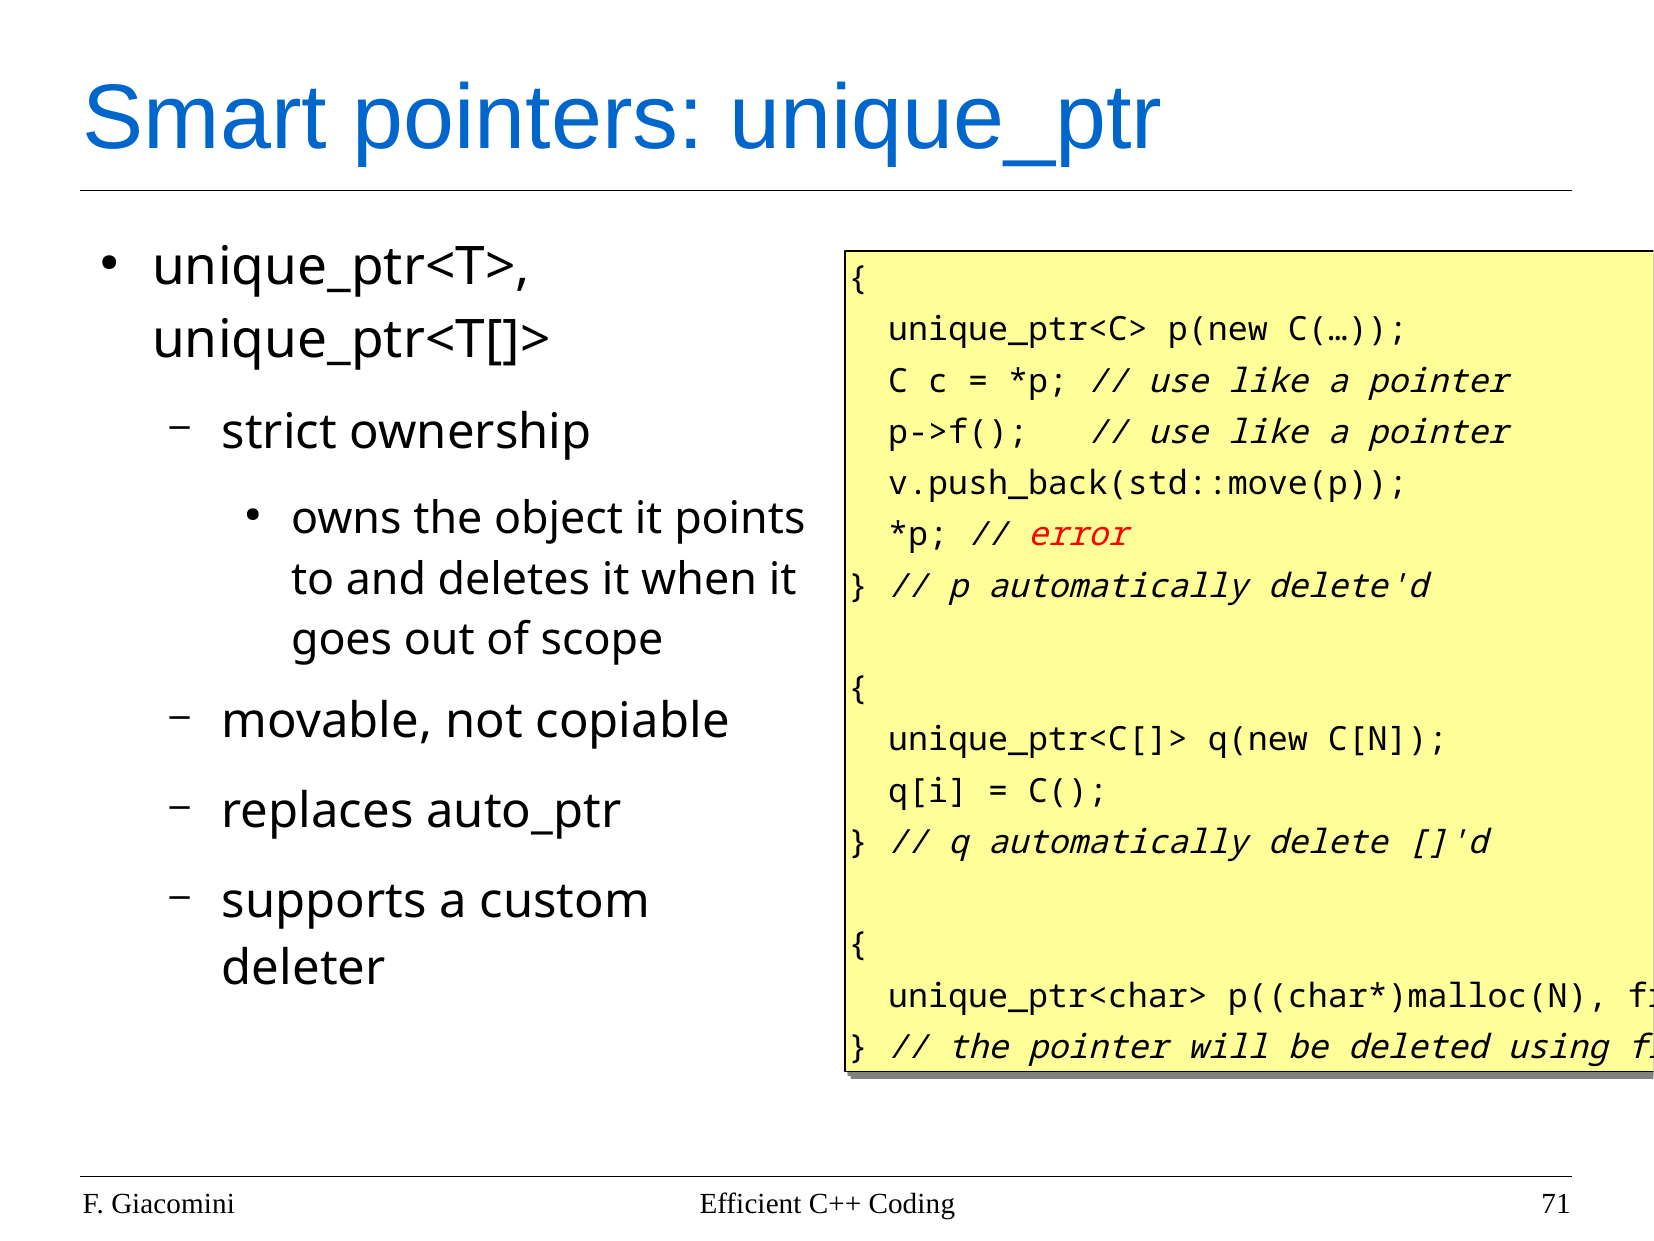

# Smart pointers: unique_ptr
unique_ptr<T>, unique_ptr<T[]>
strict ownership
owns the object it points to and deletes it when it goes out of scope
movable, not copiable
replaces auto_ptr
supports a custom deleter
{
 unique_ptr<C> p(new C(…));
 C c = *p; // use like a pointer
 p->f(); // use like a pointer
 v.push_back(std::move(p));
 *p; // error
} // p automatically delete'd
{
 unique_ptr<C[]> q(new C[N]);
 q[i] = C();
} // q automatically delete []'d
{
 unique_ptr<char> p((char*)malloc(N), free);
} // the pointer will be deleted using free
F. Giacomini
Efficient C++ Coding
71